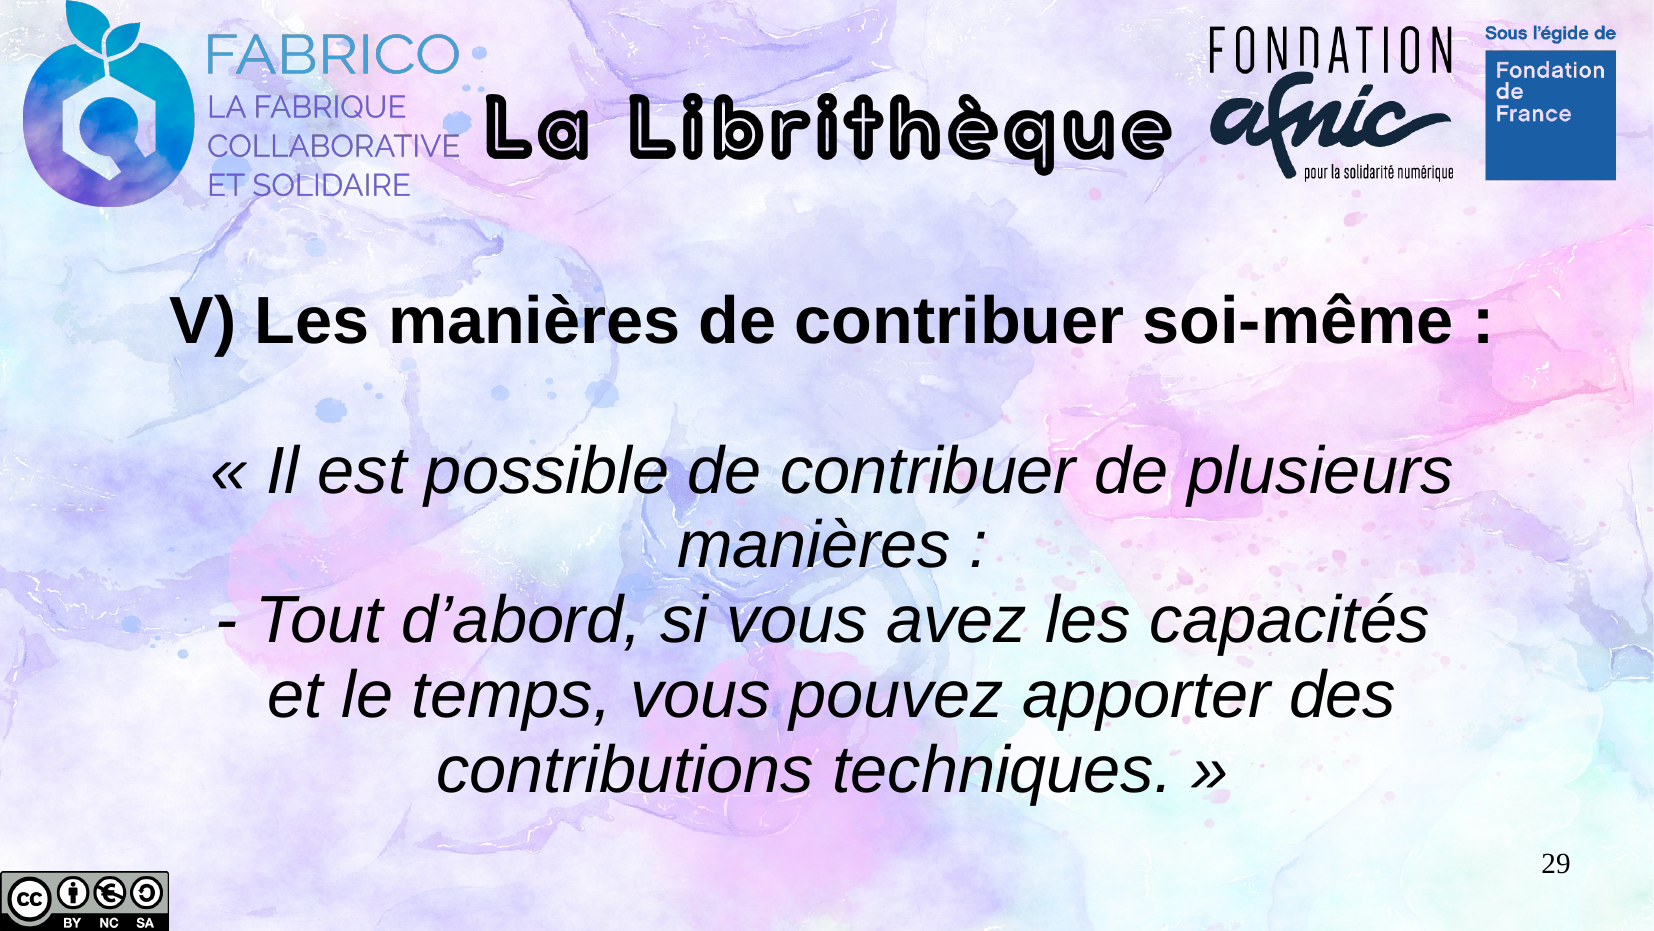

# V) Les manières de contribuer soi-même :
« Il est possible de contribuer de plusieurs manières :
- Tout d’abord, si vous avez les capacités
et le temps, vous pouvez apporter des contributions techniques. »
- en écrivant du code,
- en signalant les bugs. »
29